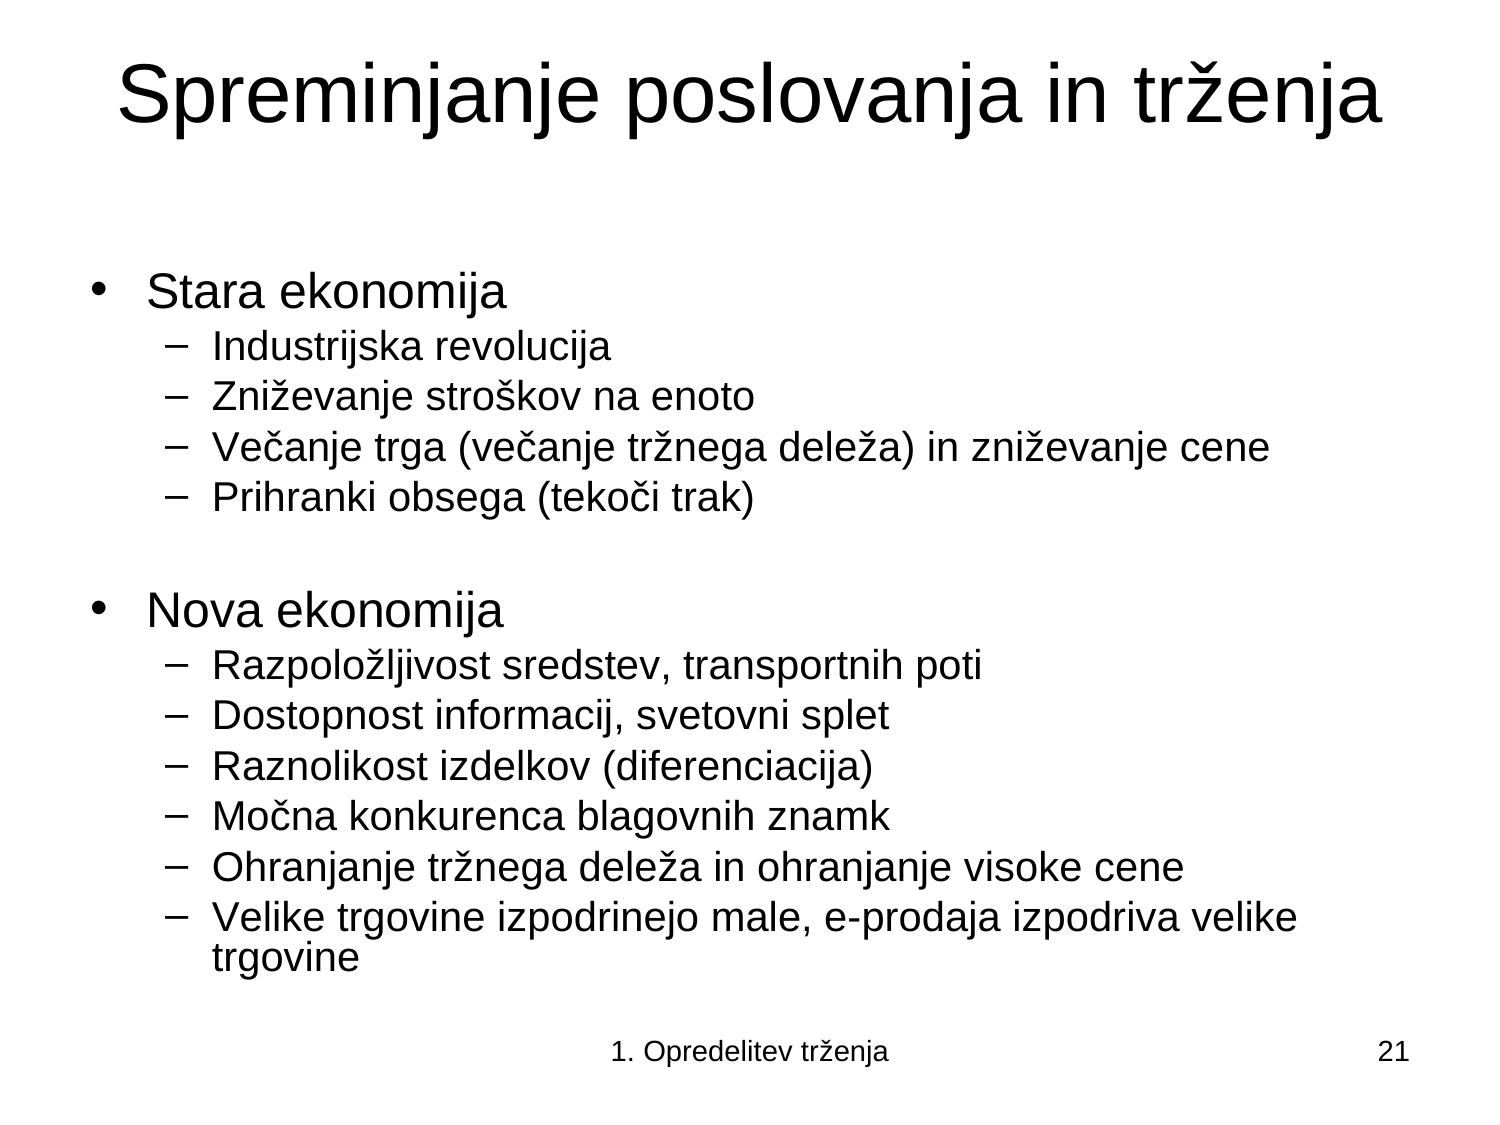

# Spreminjanje poslovanja in trženja
Stara ekonomija
Industrijska revolucija
Zniževanje stroškov na enoto
Večanje trga (večanje tržnega deleža) in zniževanje cene
Prihranki obsega (tekoči trak)
Nova ekonomija
Razpoložljivost sredstev, transportnih poti
Dostopnost informacij, svetovni splet
Raznolikost izdelkov (diferenciacija)
Močna konkurenca blagovnih znamk
Ohranjanje tržnega deleža in ohranjanje visoke cene
Velike trgovine izpodrinejo male, e-prodaja izpodriva velike trgovine
1. Opredelitev trženja